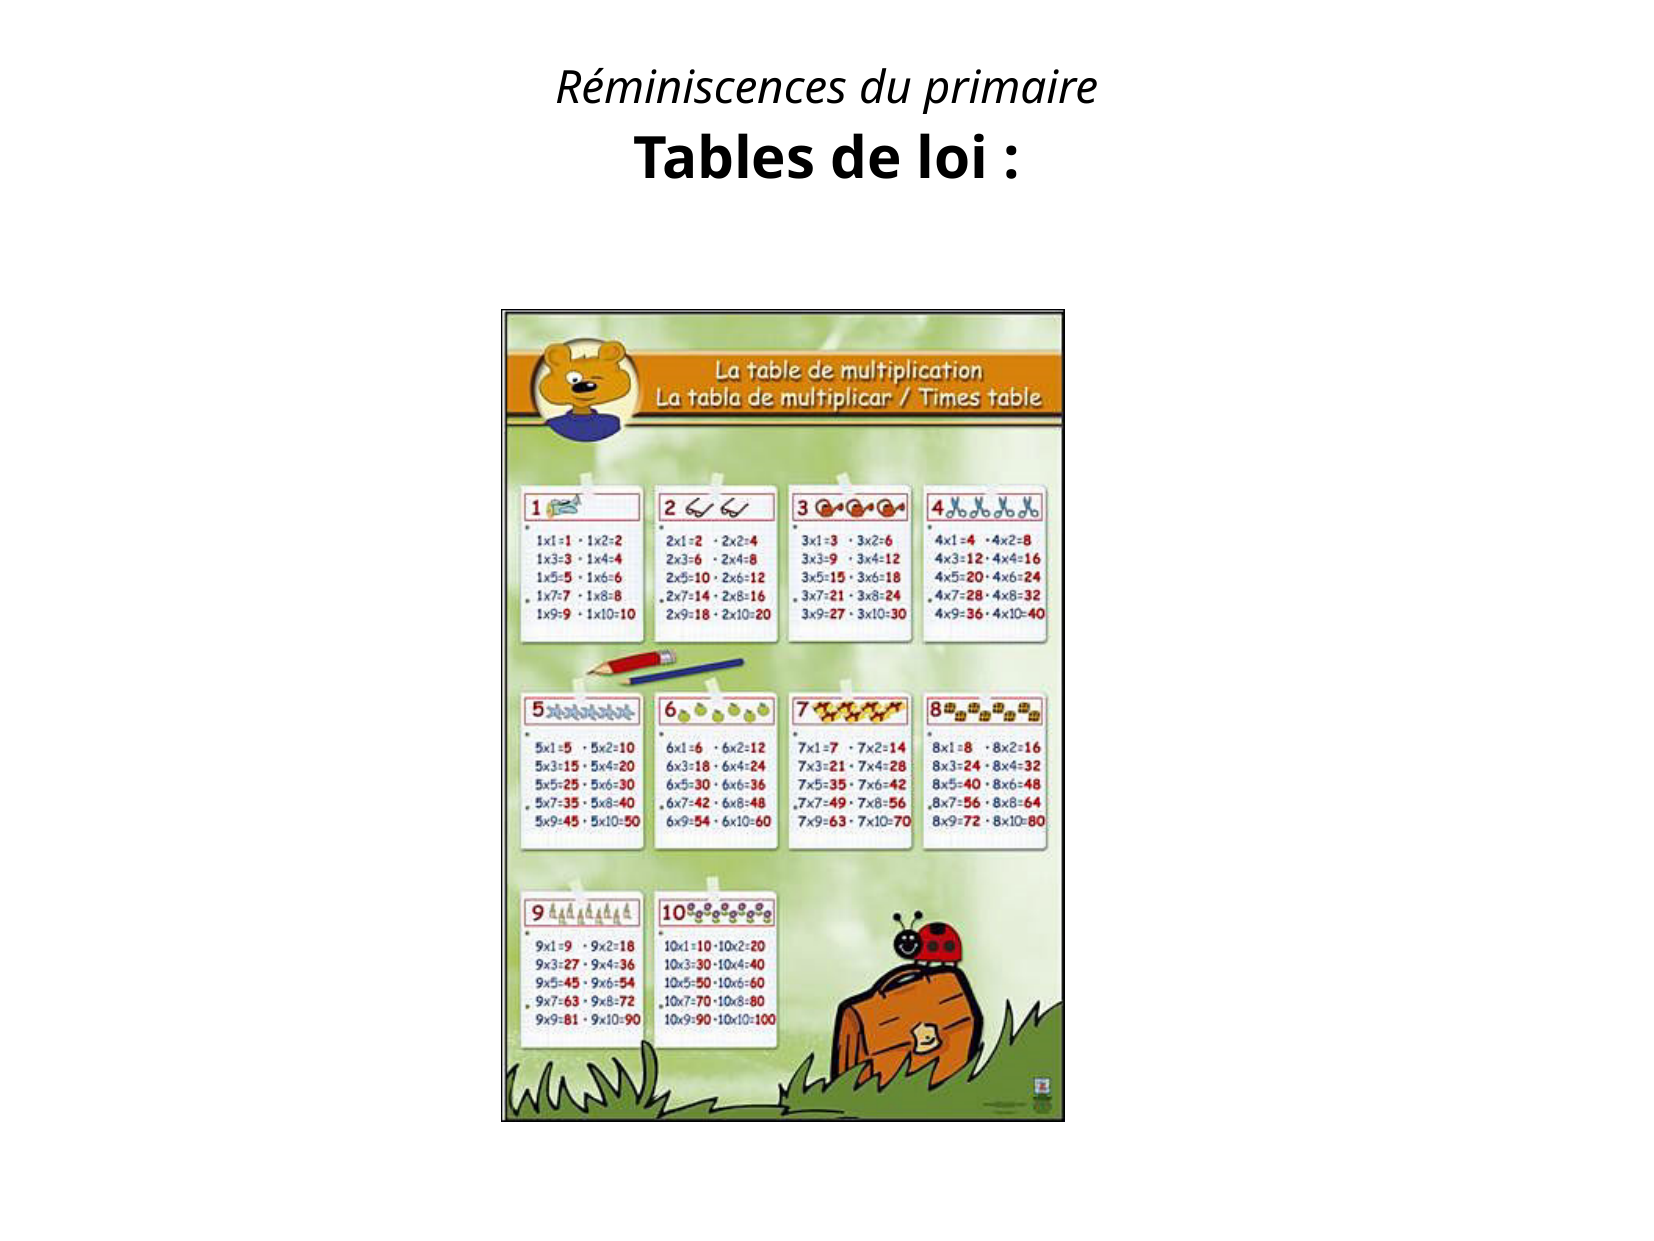

Réminiscences du primaire
Tables de loi :